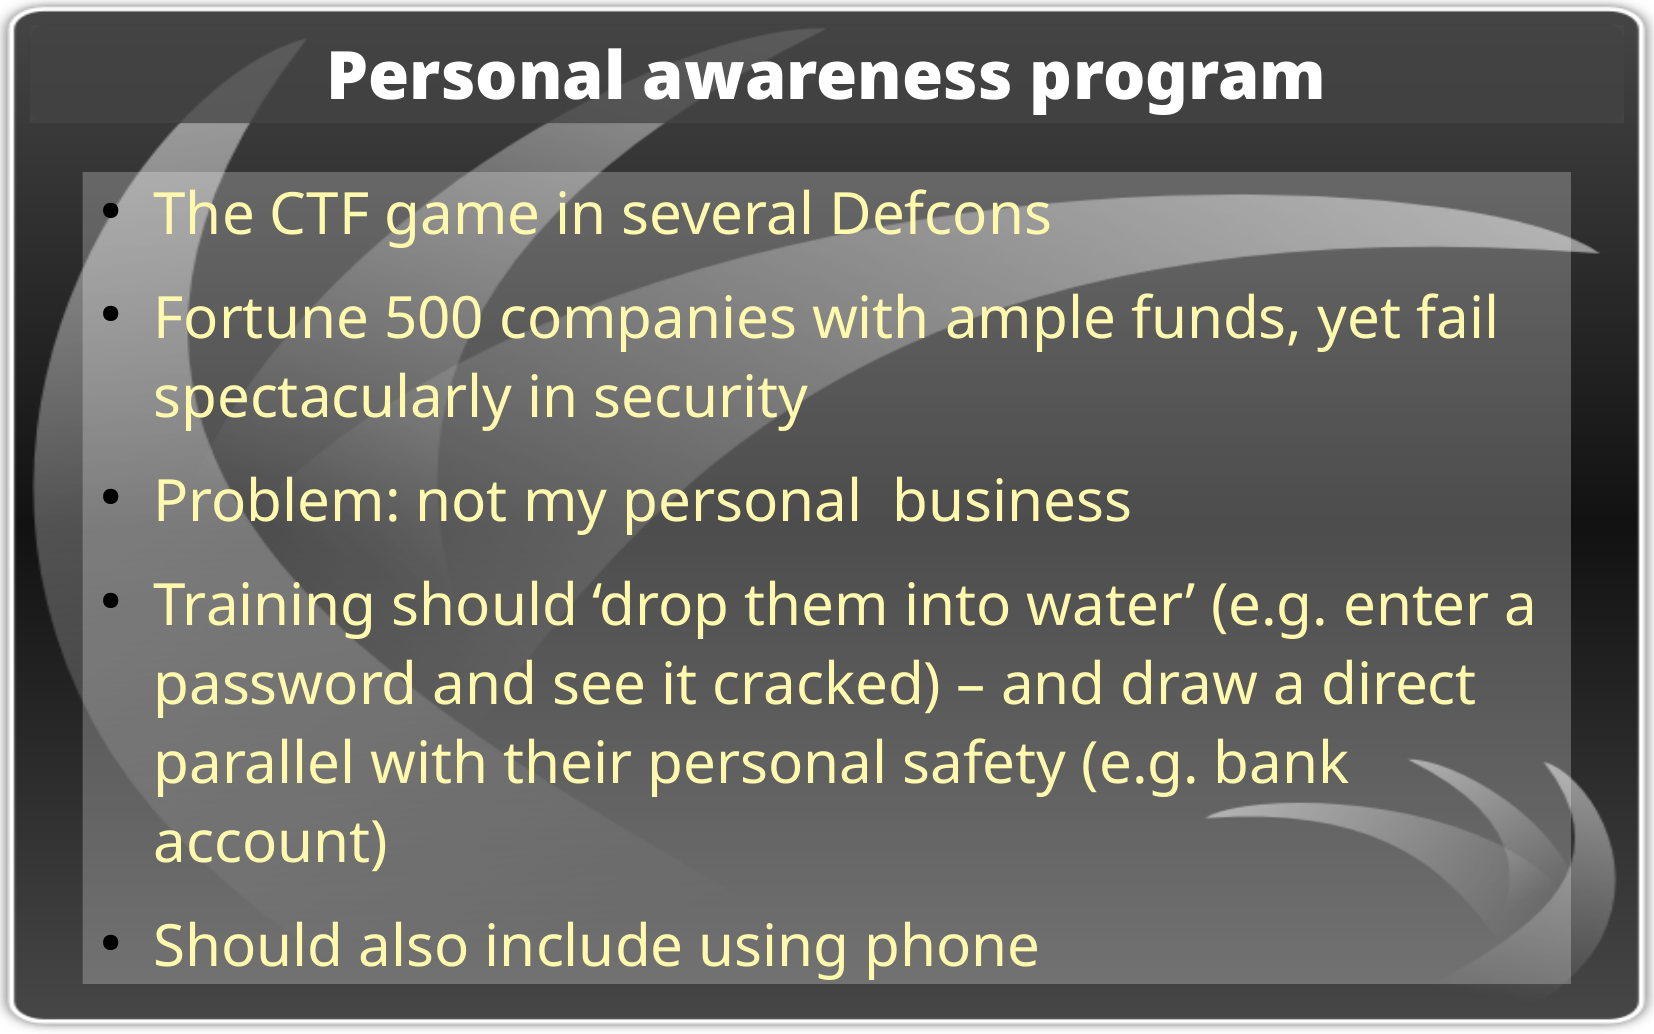

# Personal awareness program
The CTF game in several Defcons
Fortune 500 companies with ample funds, yet fail spectacularly in security
Problem: not my personal business
Training should ‘drop them into water’ (e.g. enter a password and see it cracked) – and draw a direct parallel with their personal safety (e.g. bank account)
Should also include using phone